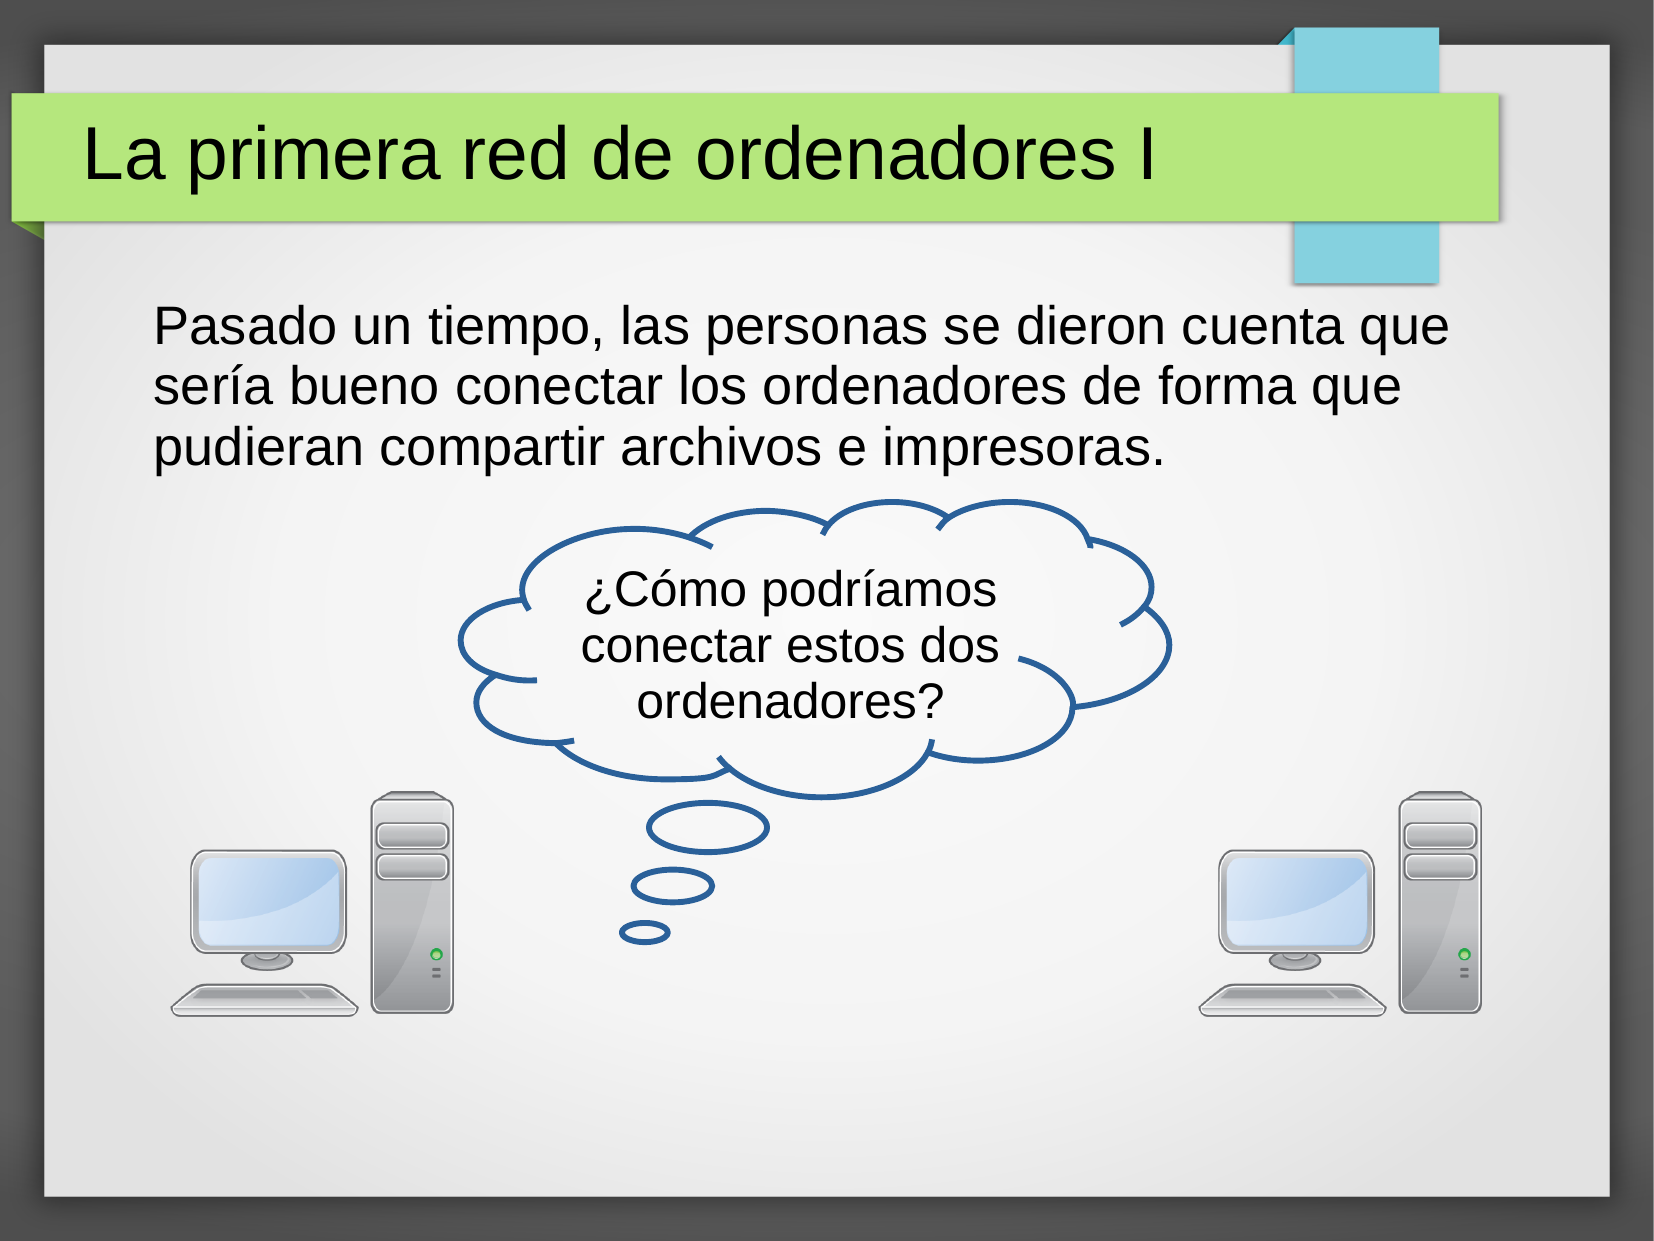

# La primera red de ordenadores I
Pasado un tiempo, las personas se dieron cuenta que sería bueno conectar los ordenadores de forma que pudieran compartir archivos e impresoras.
¿Cómo podríamos
conectar estos dos
ordenadores?